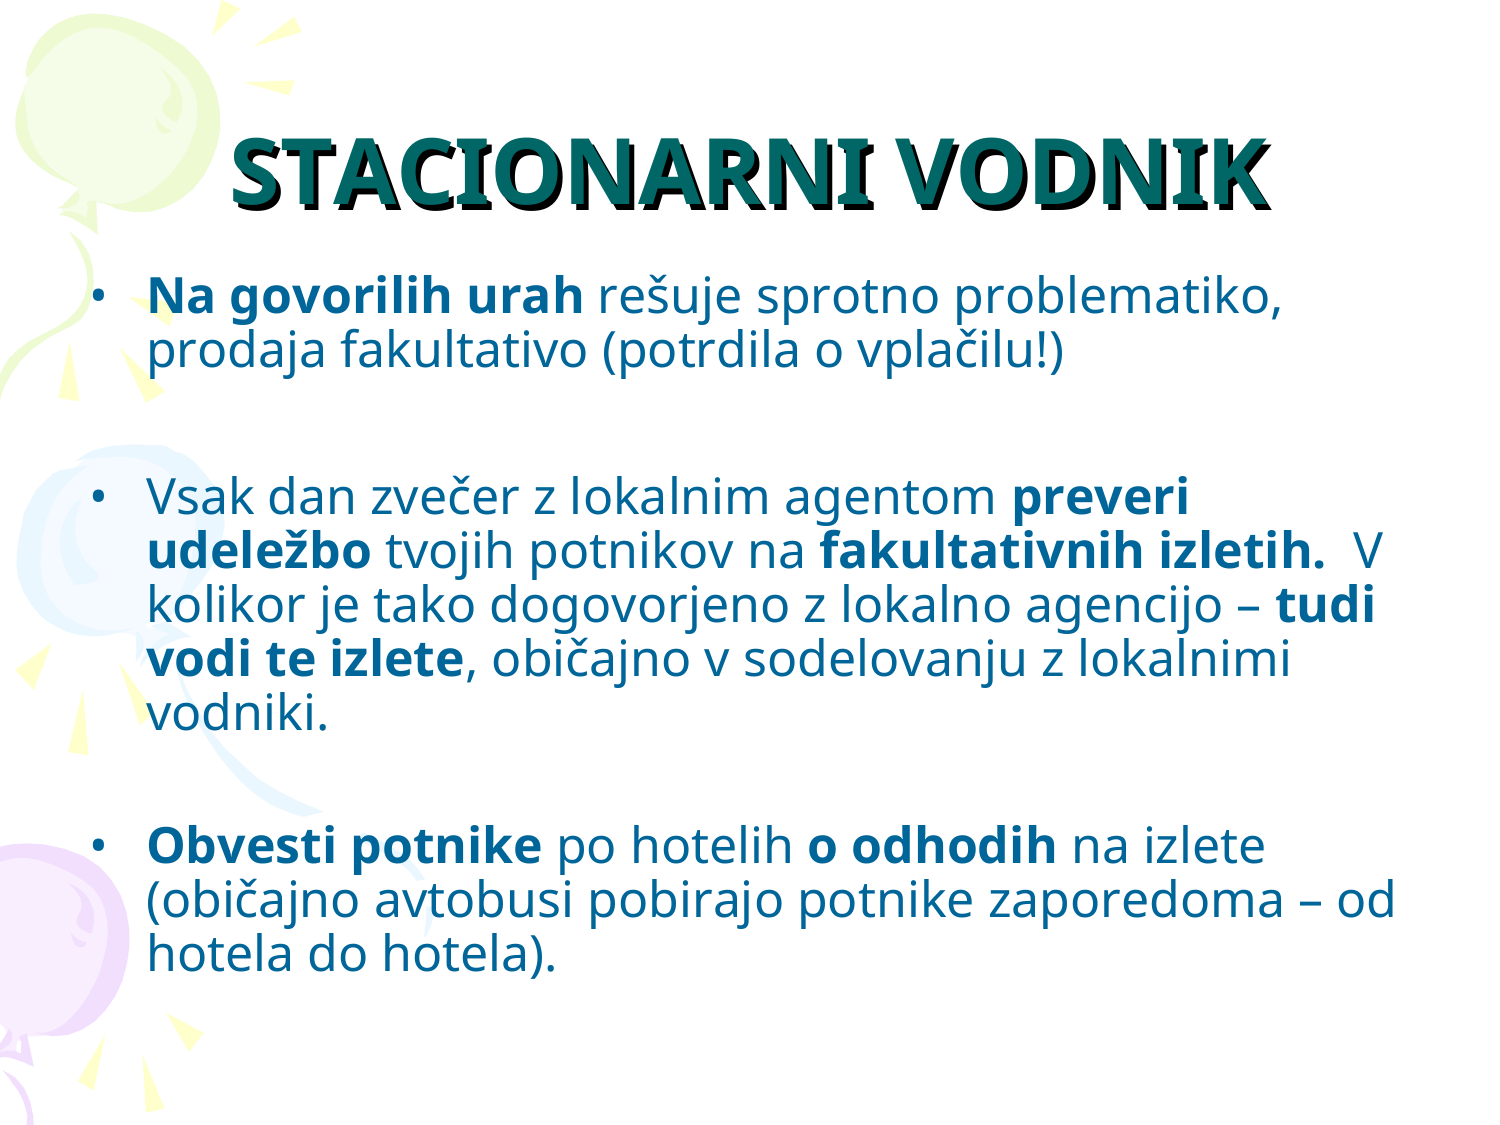

# STACIONARNI VODNIK
Na govorilih urah rešuje sprotno problematiko, prodaja fakultativo (potrdila o vplačilu!)
Vsak dan zvečer z lokalnim agentom preveri udeležbo tvojih potnikov na fakultativnih izletih. V kolikor je tako dogovorjeno z lokalno agencijo – tudi vodi te izlete, običajno v sodelovanju z lokalnimi vodniki.
Obvesti potnike po hotelih o odhodih na izlete (običajno avtobusi pobirajo potnike zaporedoma – od hotela do hotela).